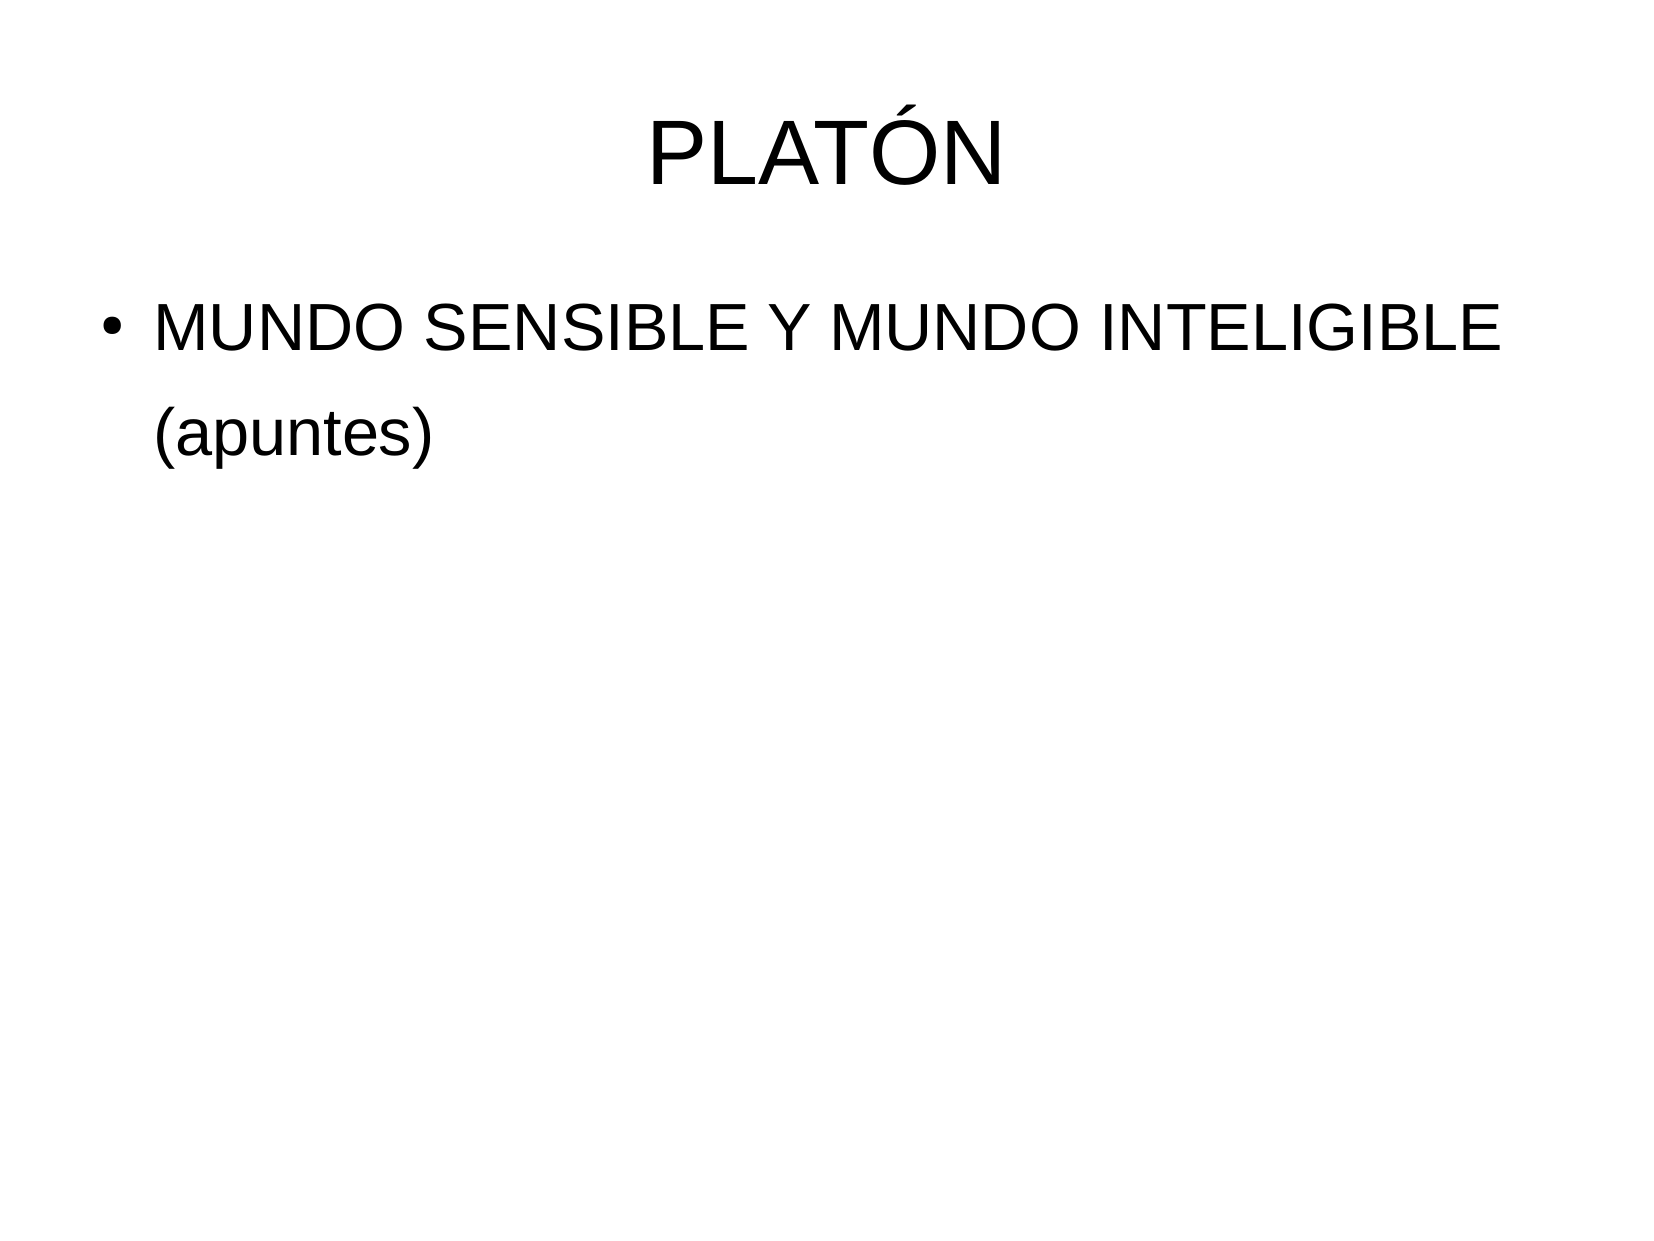

# PLATÓN
MUNDO SENSIBLE Y MUNDO INTELIGIBLE
(apuntes)